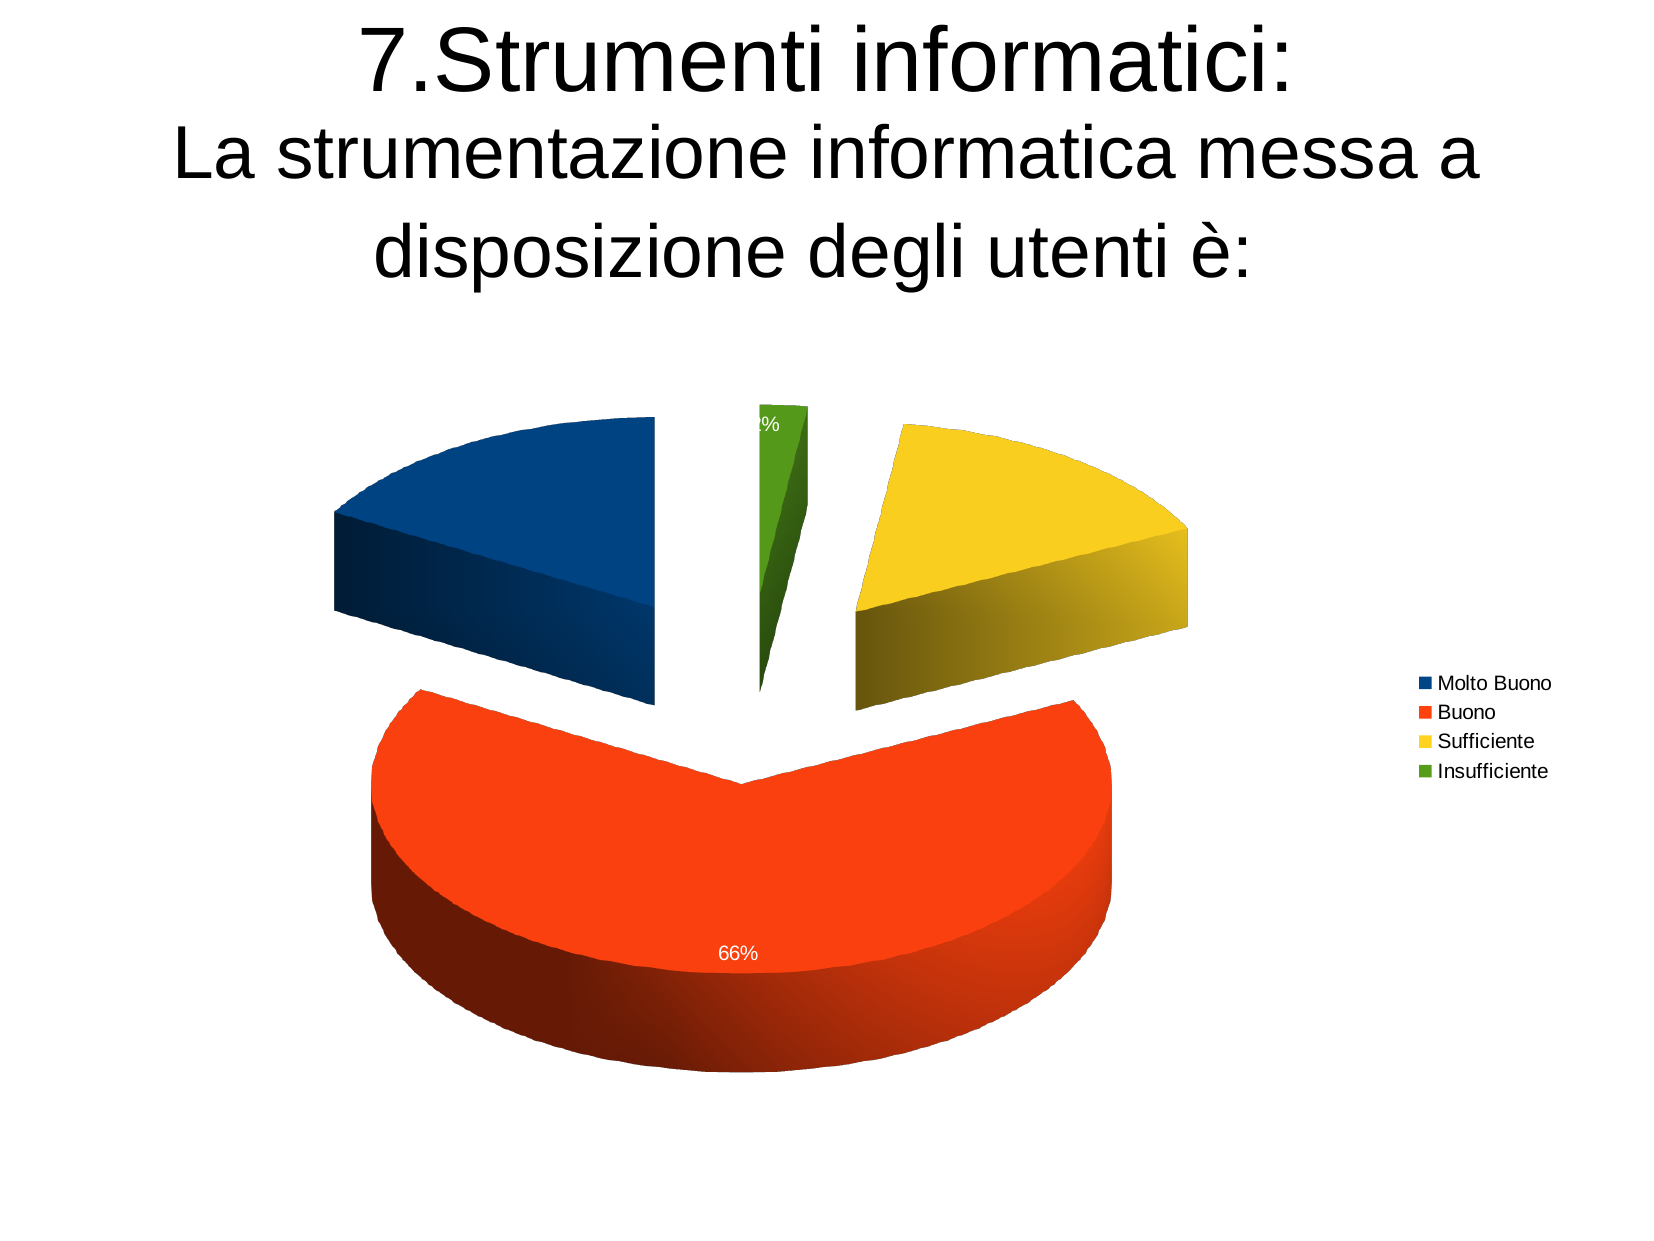

# 7.Strumenti informatici: La strumentazione informatica messa a disposizione degli utenti è:
[unsupported chart]